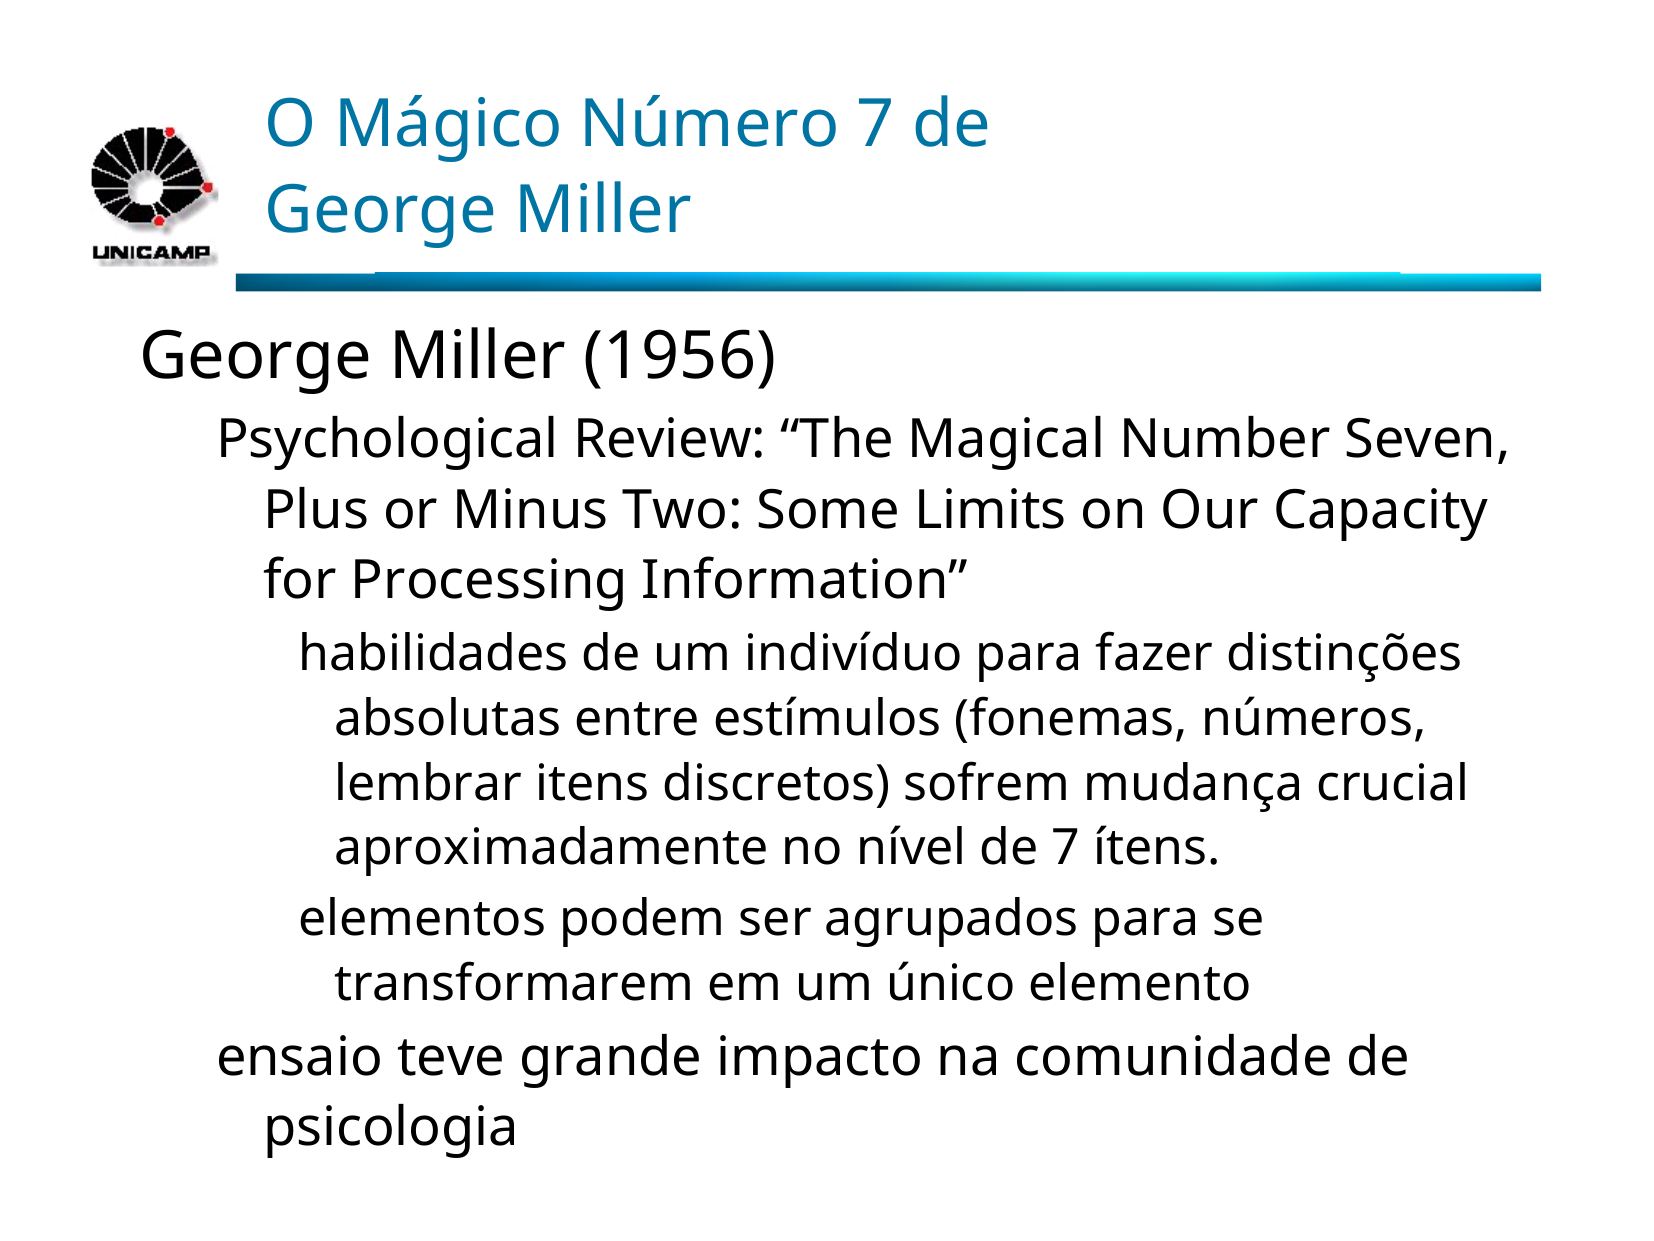

# O Mágico Número 7 de George Miller
George Miller (1956)
Psychological Review: “The Magical Number Seven, Plus or Minus Two: Some Limits on Our Capacity for Processing Information”
habilidades de um indivíduo para fazer distinções absolutas entre estímulos (fonemas, números, lembrar itens discretos) sofrem mudança crucial aproximadamente no nível de 7 ítens.
elementos podem ser agrupados para se transformarem em um único elemento
ensaio teve grande impacto na comunidade de psicologia